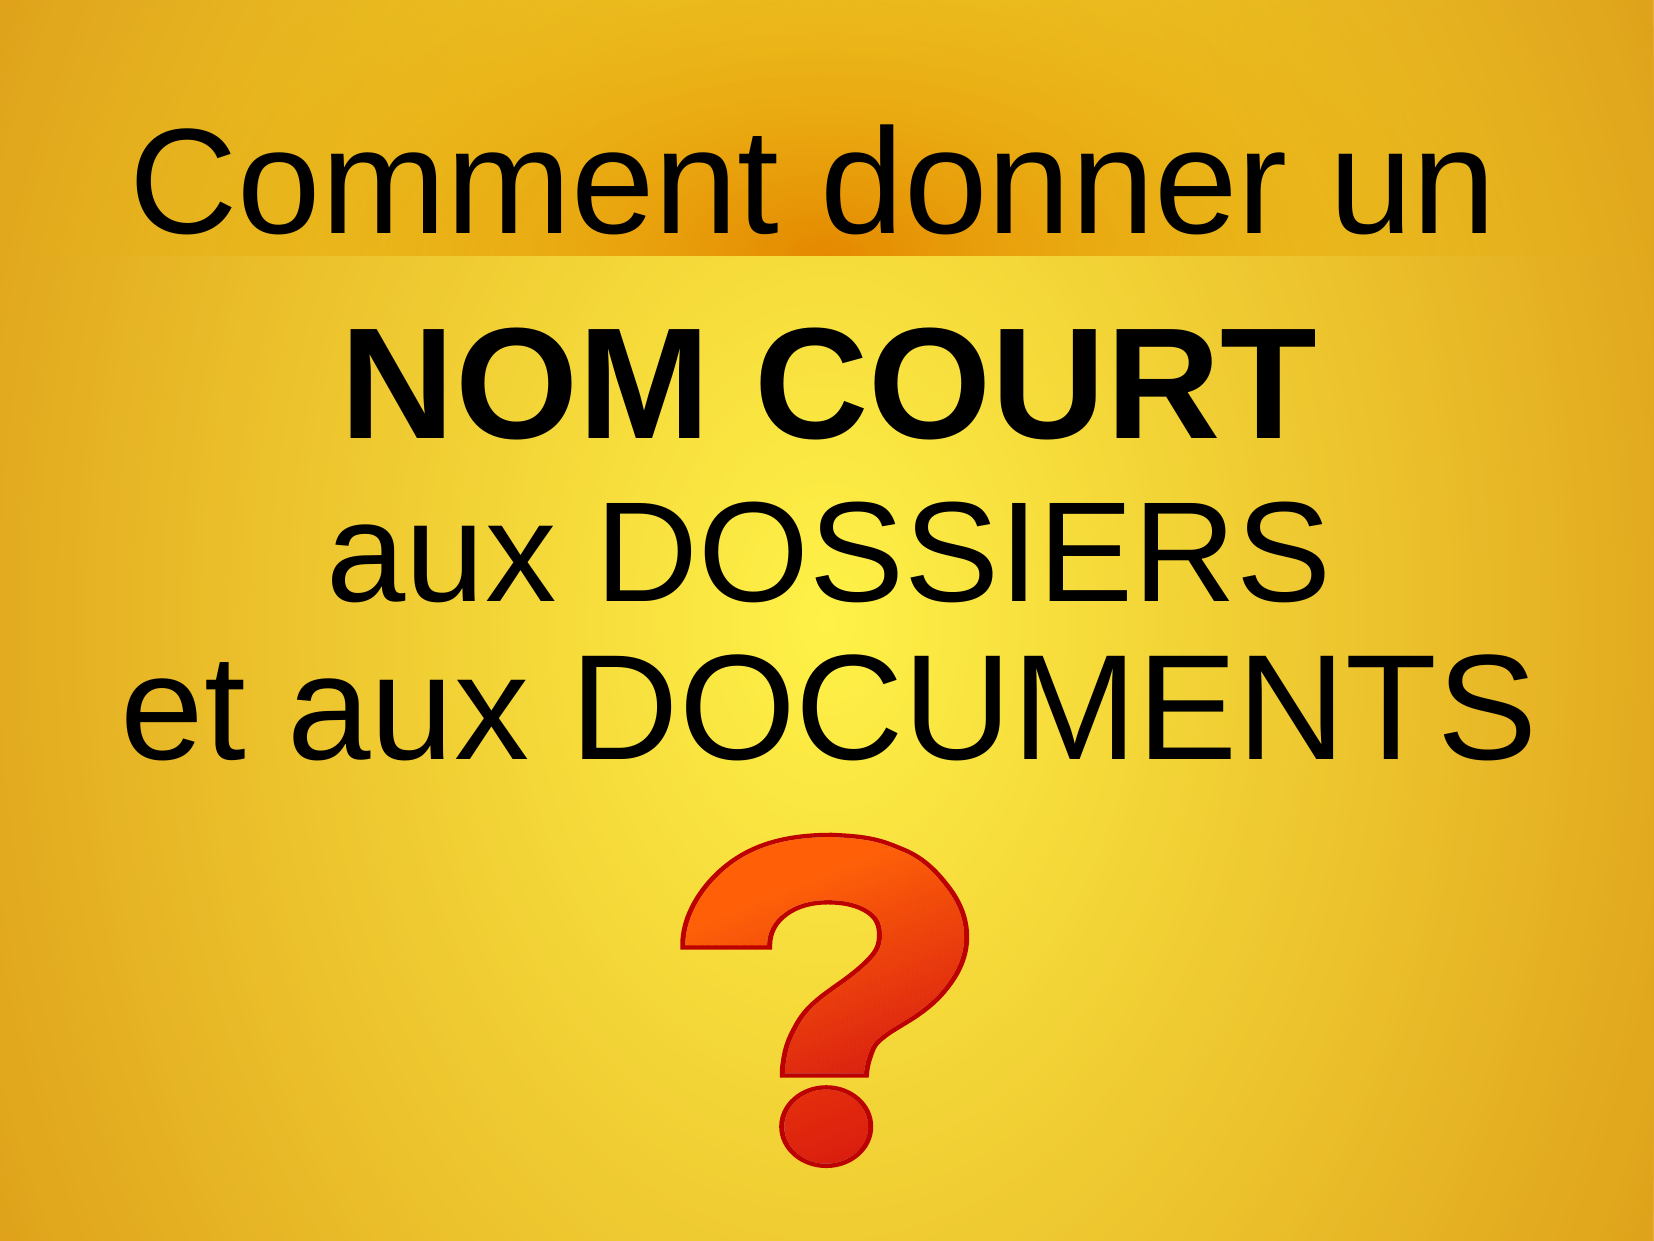

Comment donner un
NOM COURT
aux DOSSIERS
et aux DOCUMENTS